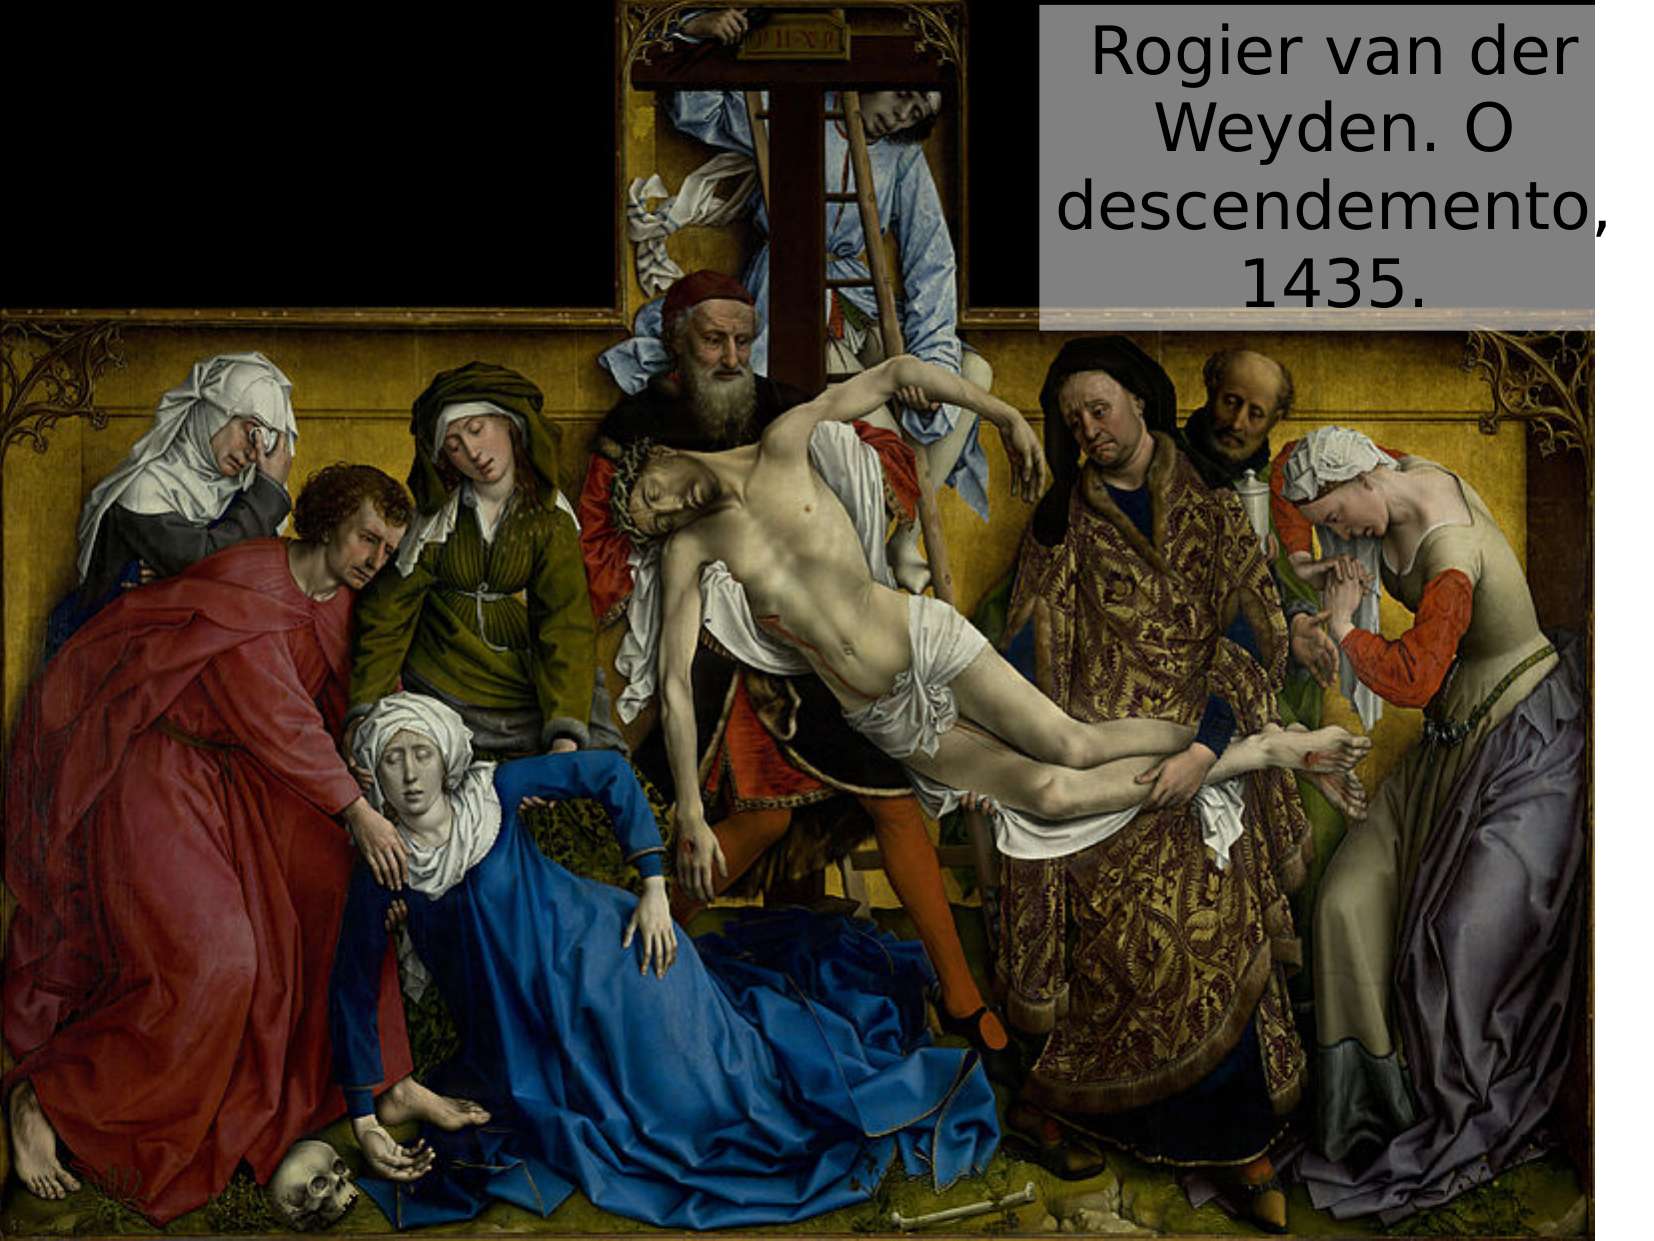

Rogier van der Weyden. O descendemento, 1435.